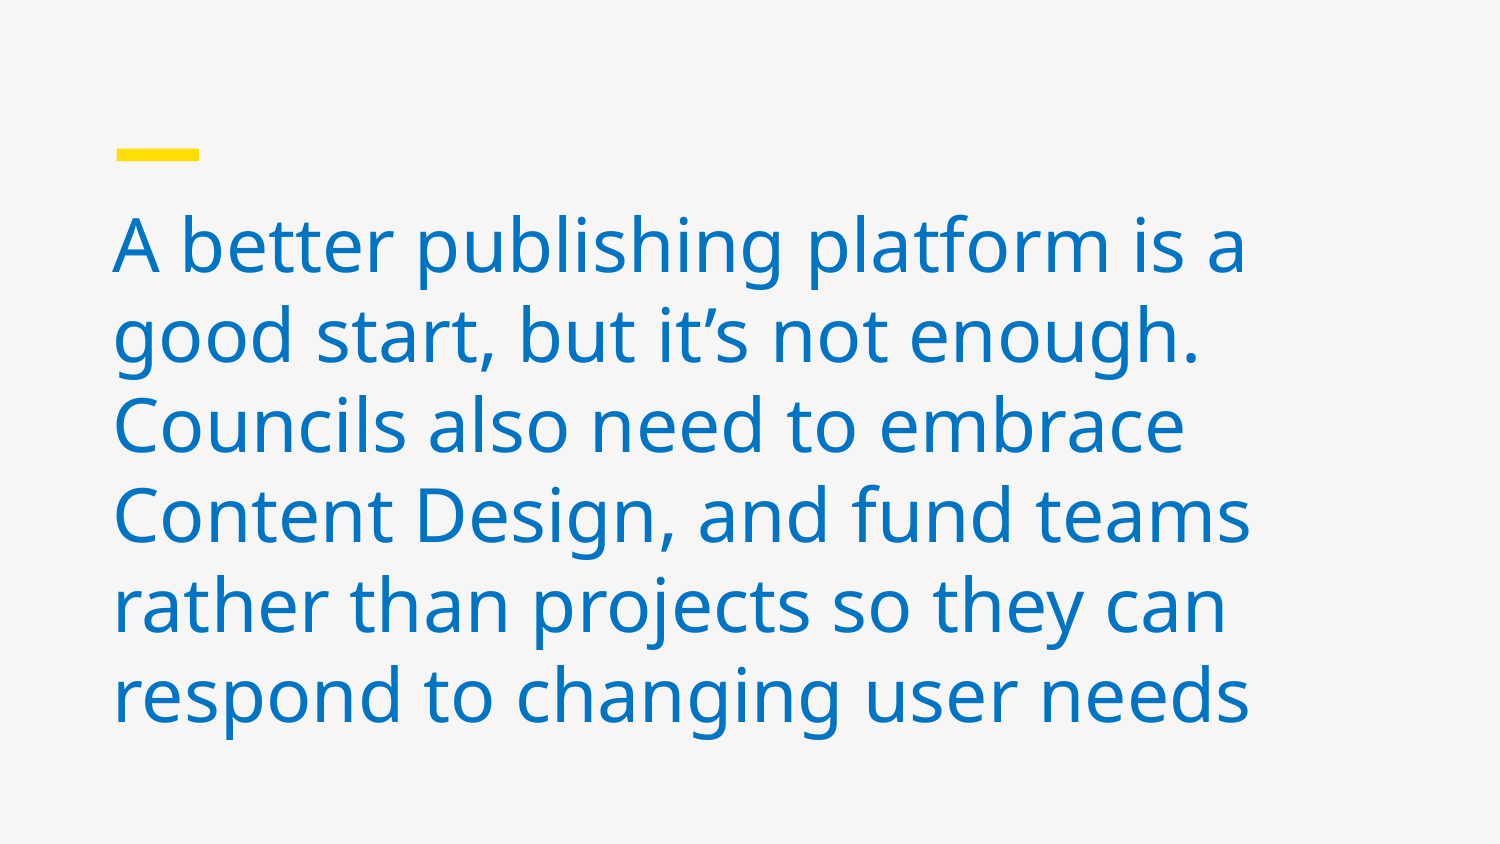

# A better publishing platform is a good start, but it’s not enough. Councils also need to embrace Content Design, and fund teams rather than projects so they can respond to changing user needs